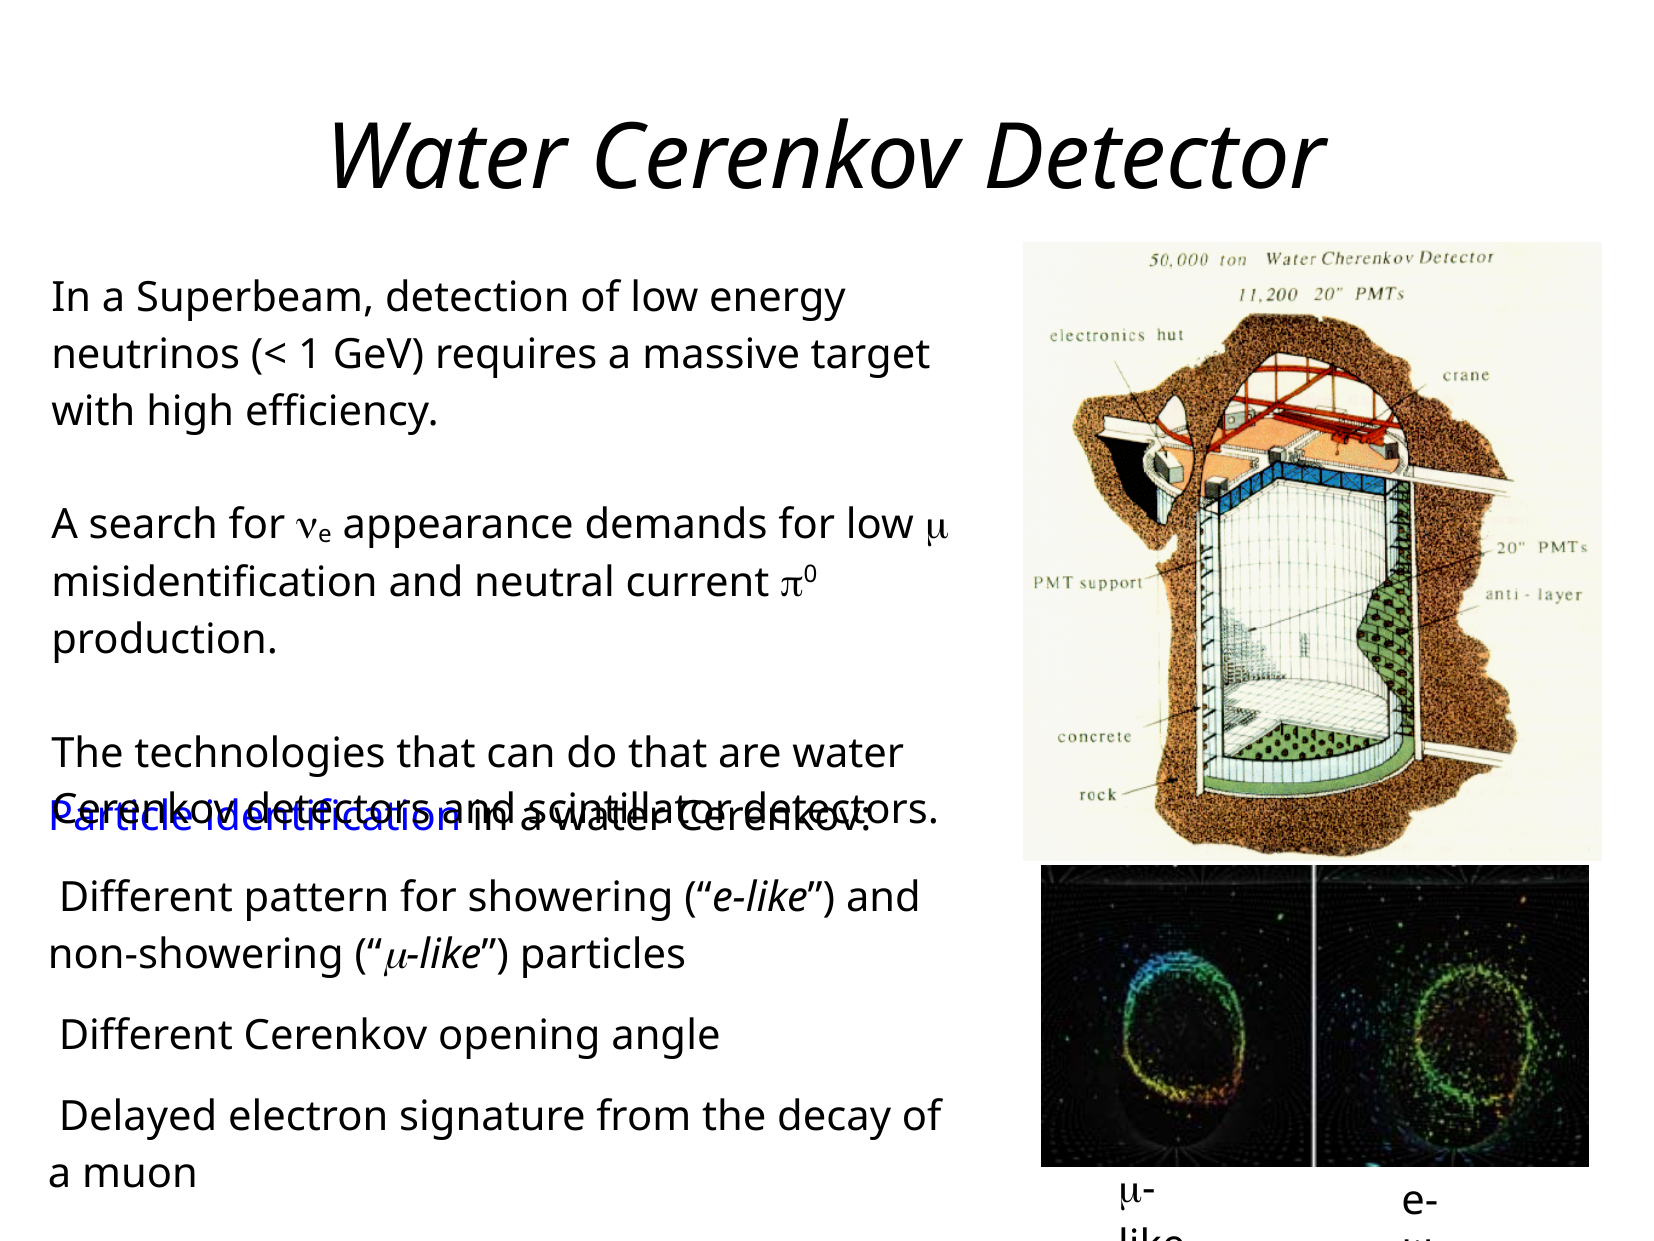

# Water Cerenkov Detector
In a Superbeam, detection of low energy neutrinos (< 1 GeV) requires a massive target with high efficiency.
A search for ne appearance demands for low m misidentification and neutral current p0 production.
The technologies that can do that are water Cerenkov detectors and scintillator detectors.
Particle identification in a water Cerenkov:
 Different pattern for showering (“e-like”) and non-showering (“m-like”) particles
 Different Cerenkov opening angle
 Delayed electron signature from the decay of a muon
25
m-like
e-like